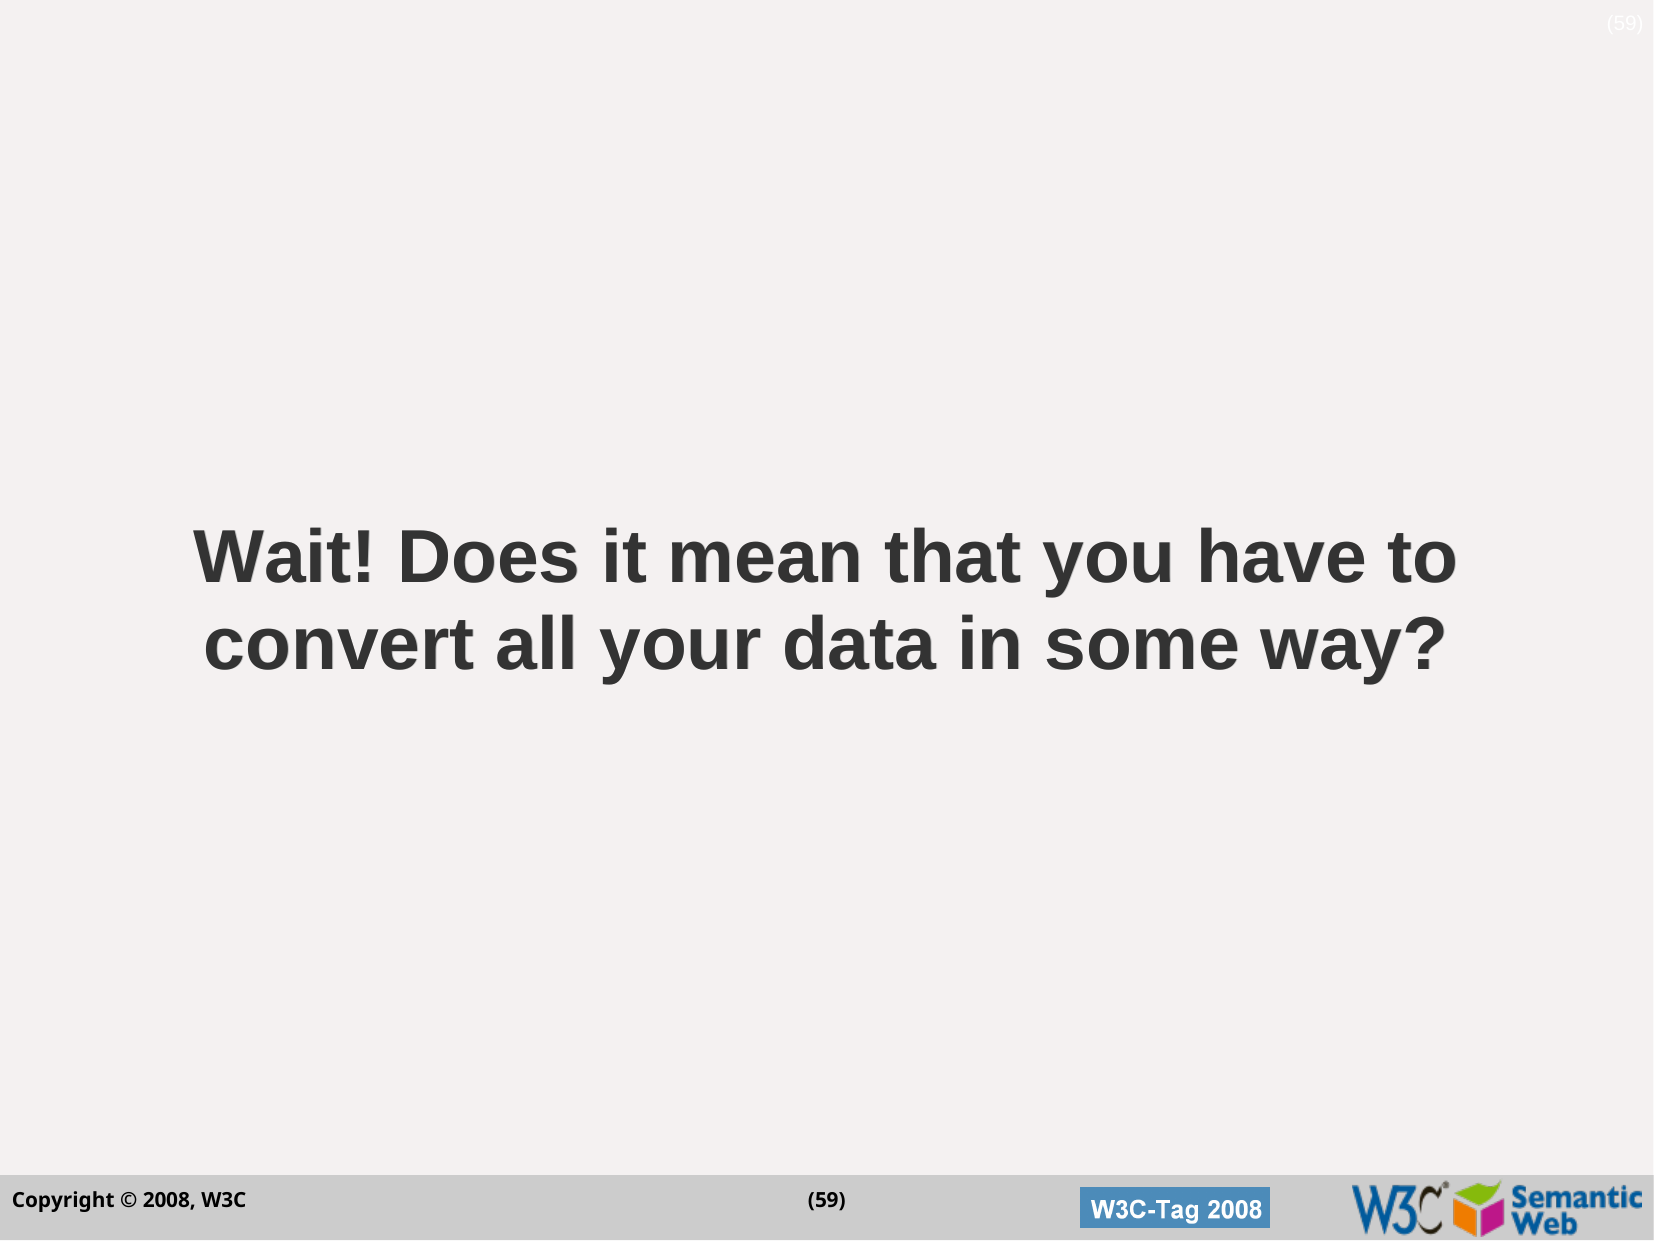

# Wait! Does it mean that you have to convert all your data in some way?